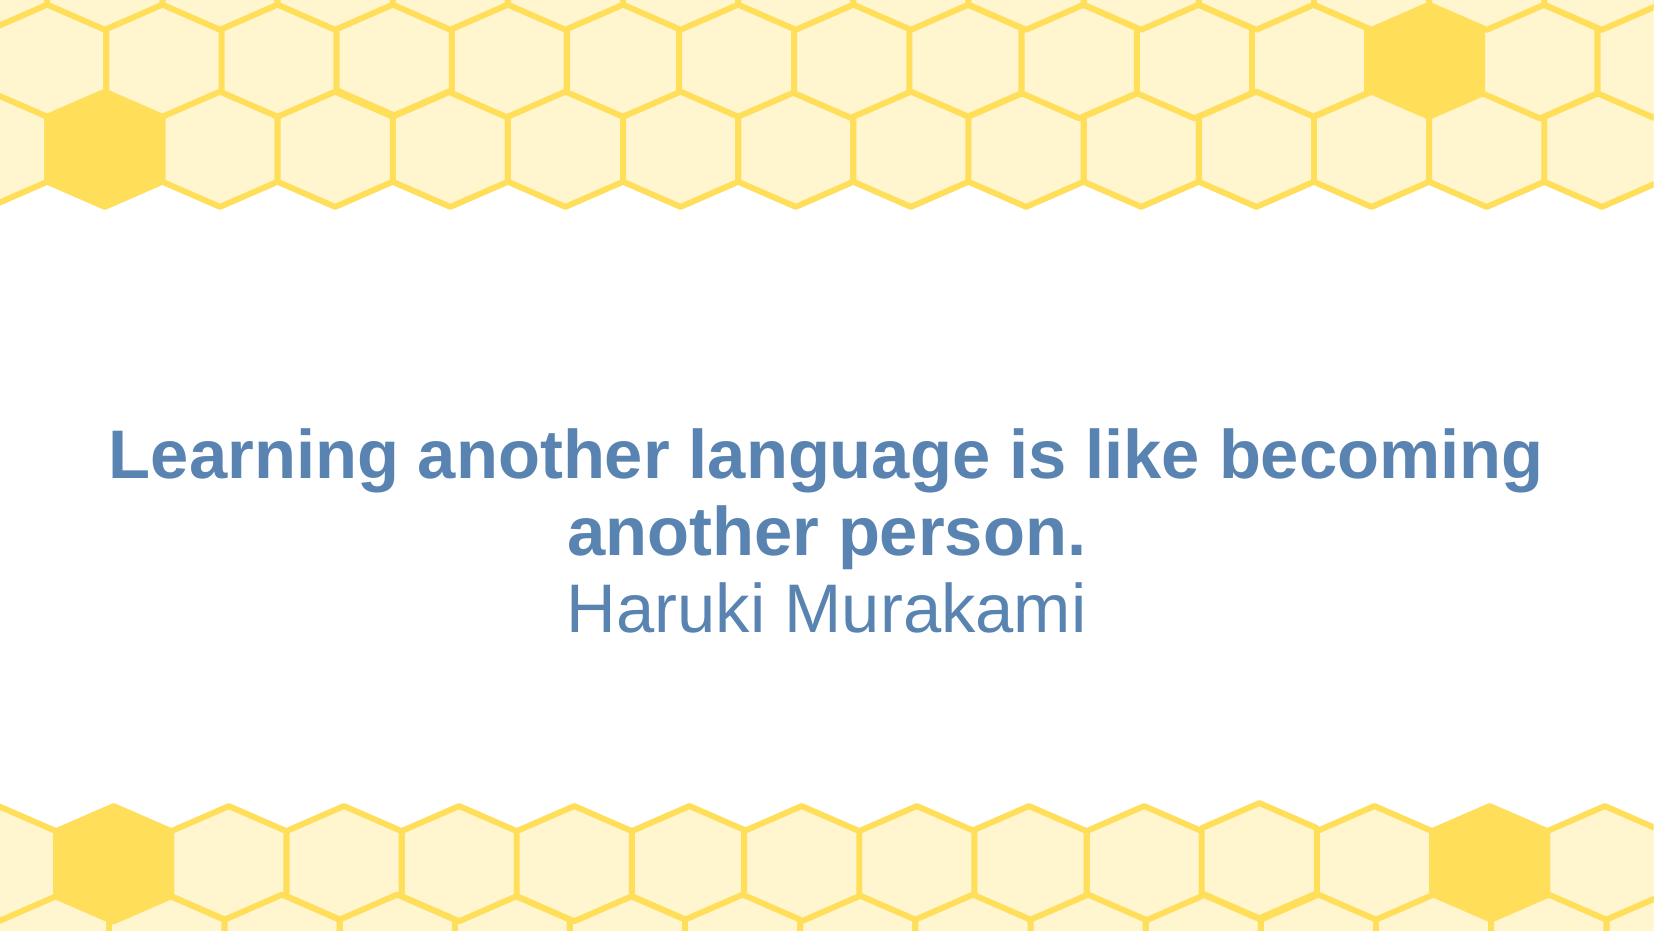

# Learning another language is like becoming another person. Haruki Murakami